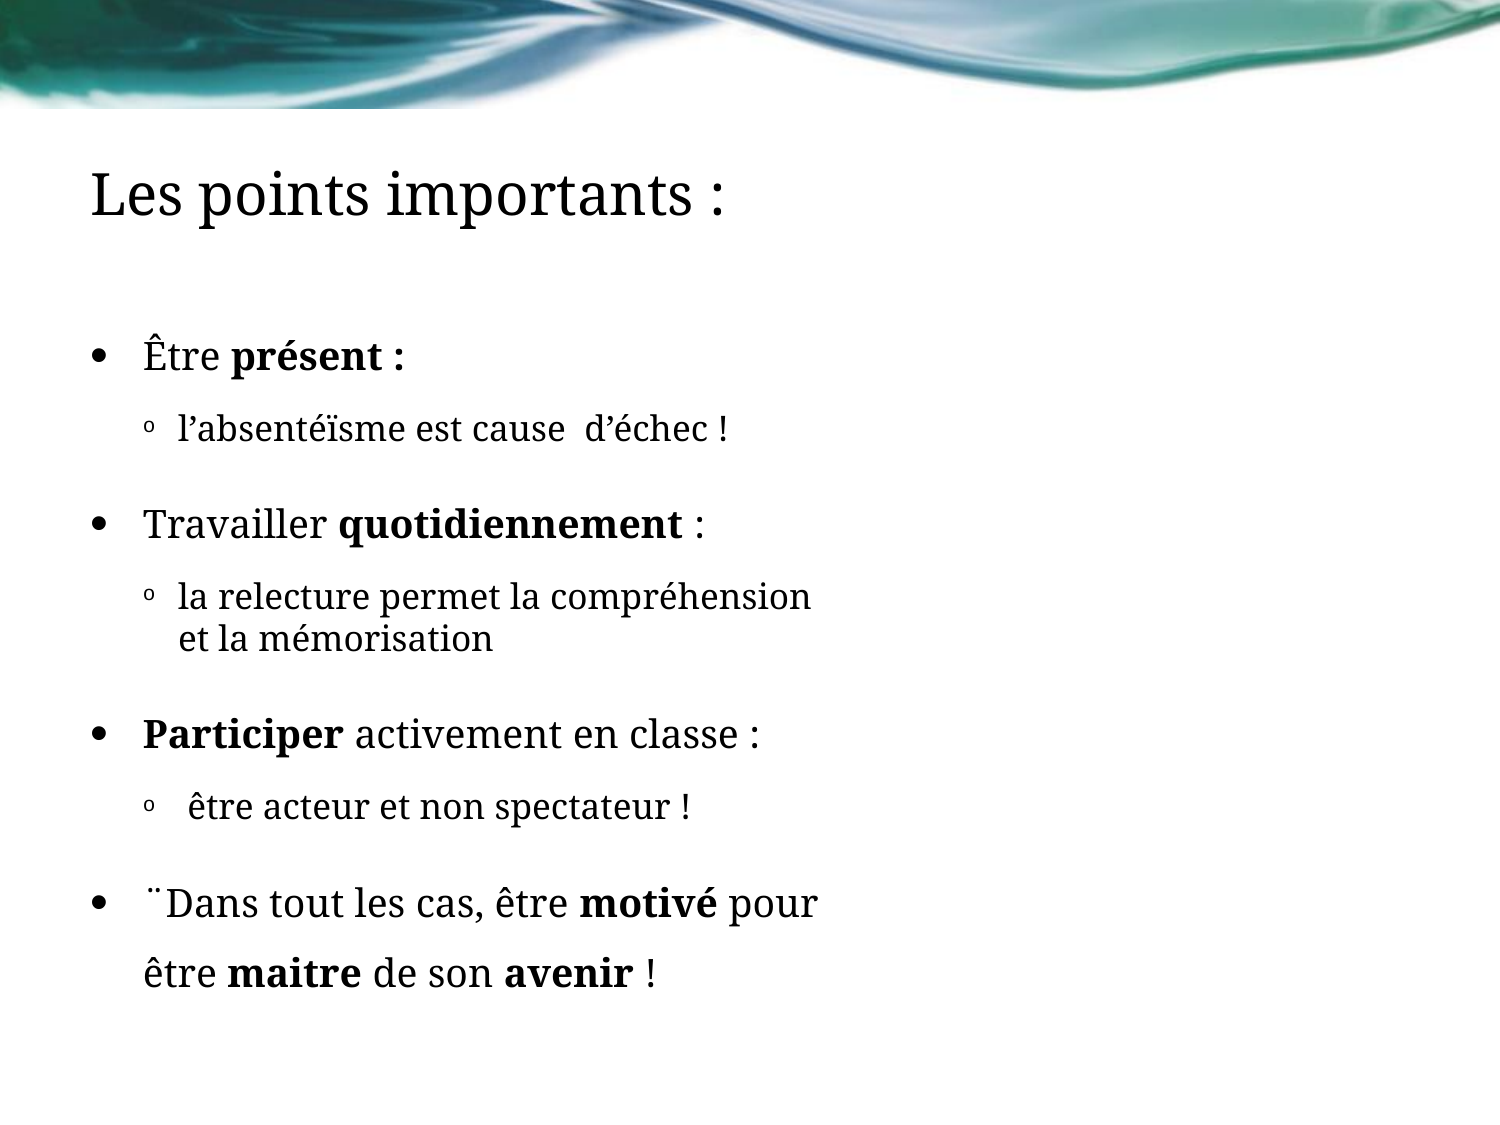

# Les points importants :
Être présent :
l’absentéïsme est cause d’échec !
Travailler quotidiennement :
la relecture permet la compréhension et la mémorisation
Participer activement en classe :
 être acteur et non spectateur !
¨Dans tout les cas, être motivé pour être maitre de son avenir !